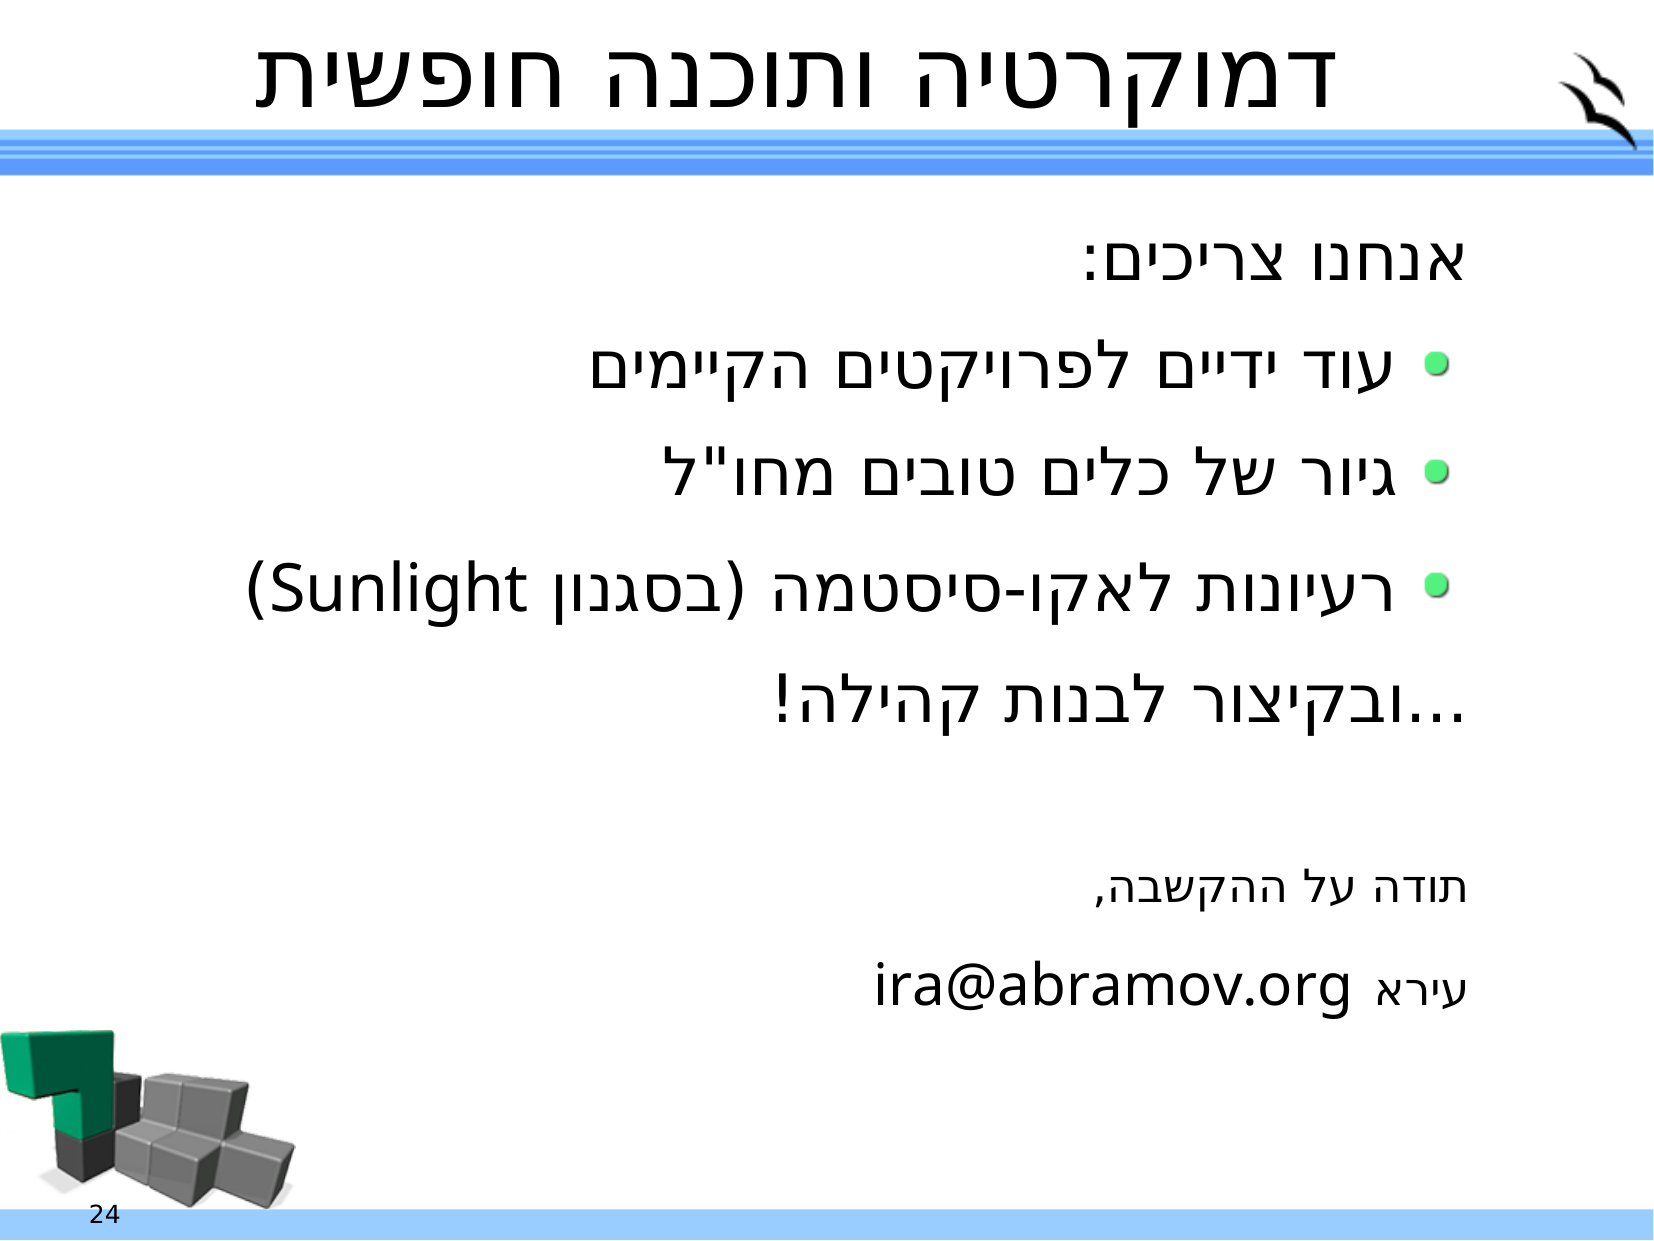

# דמוקרטיה ותוכנה חופשית
אנחנו צריכים:
עוד ידיים לפרויקטים הקיימים
גיור של כלים טובים מחו"ל
רעיונות לאקו-סיסטמה (בסגנון Sunlight)
...ובקיצור לבנות קהילה!
תודה על ההקשבה,
עירא ira@abramov.org